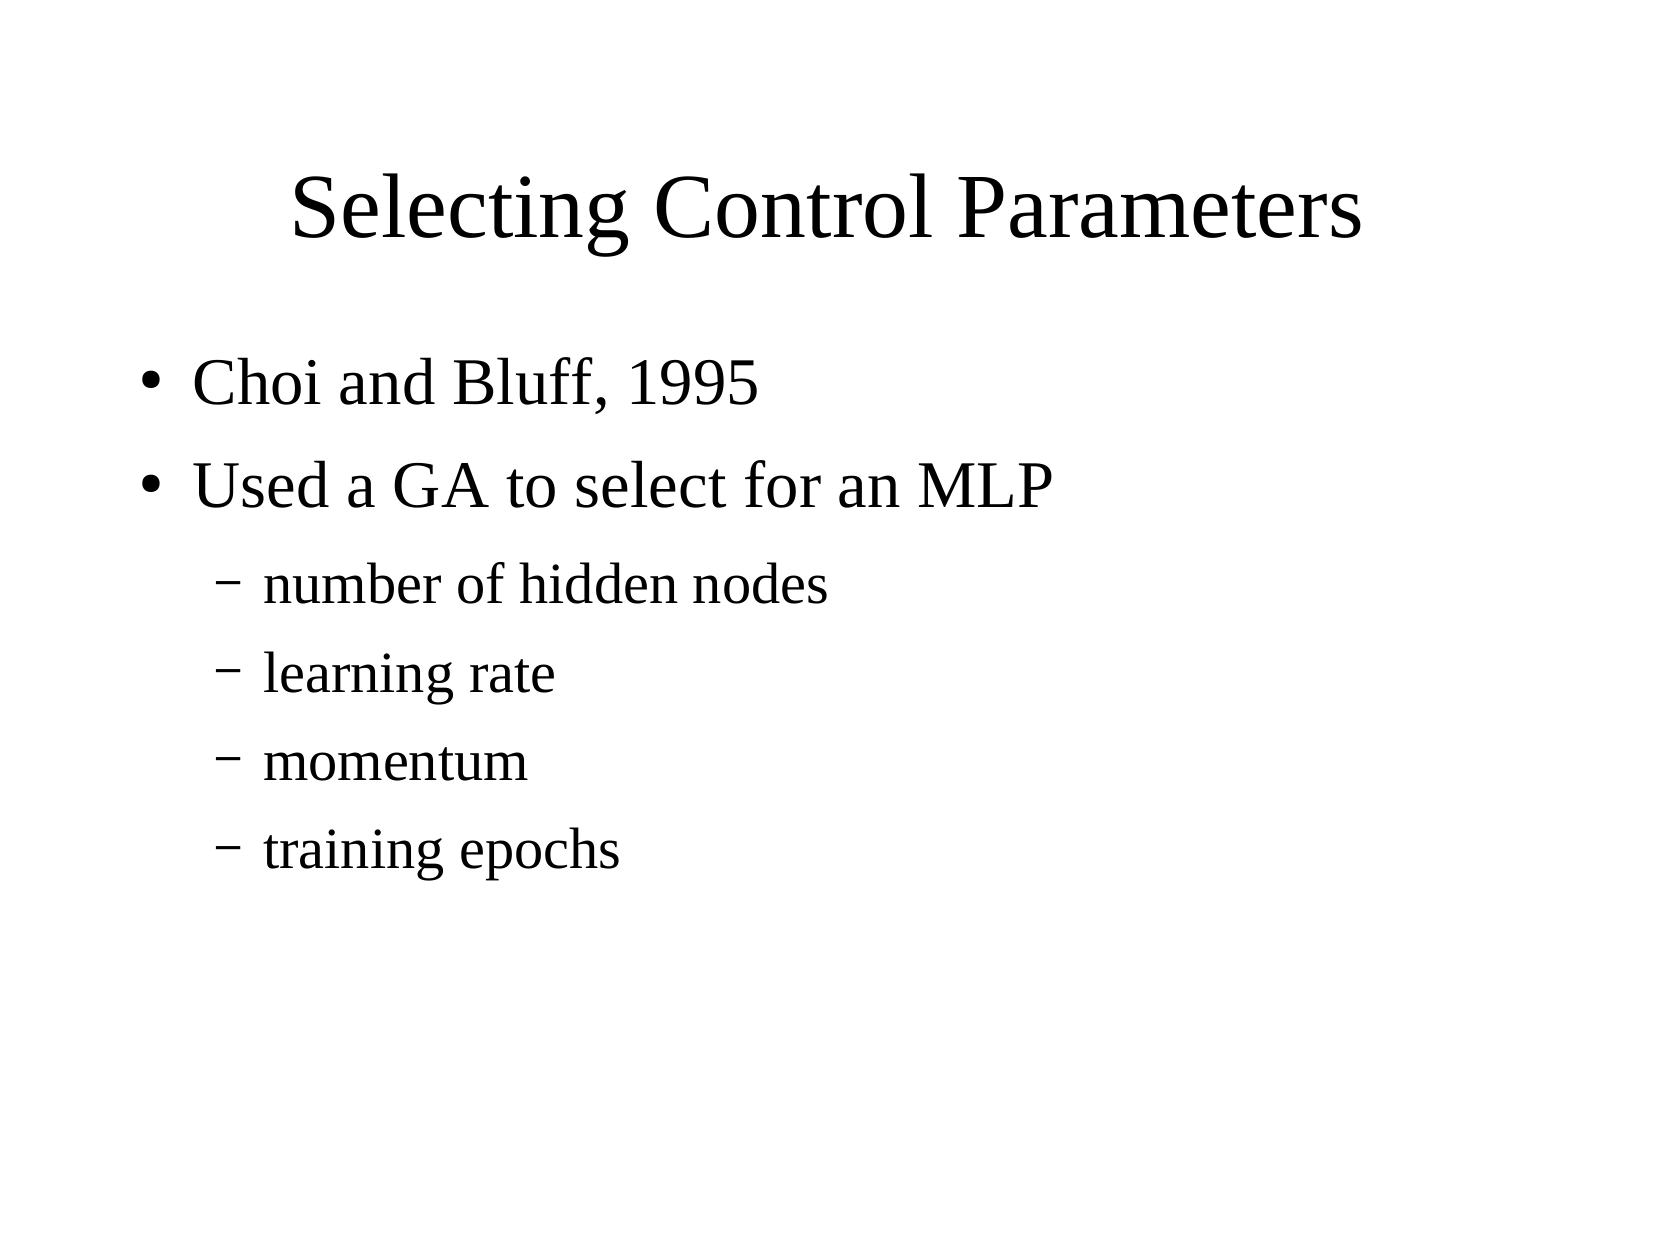

# Selecting Control Parameters
Choi and Bluff, 1995
Used a GA to select for an MLP
number of hidden nodes
learning rate
momentum
training epochs